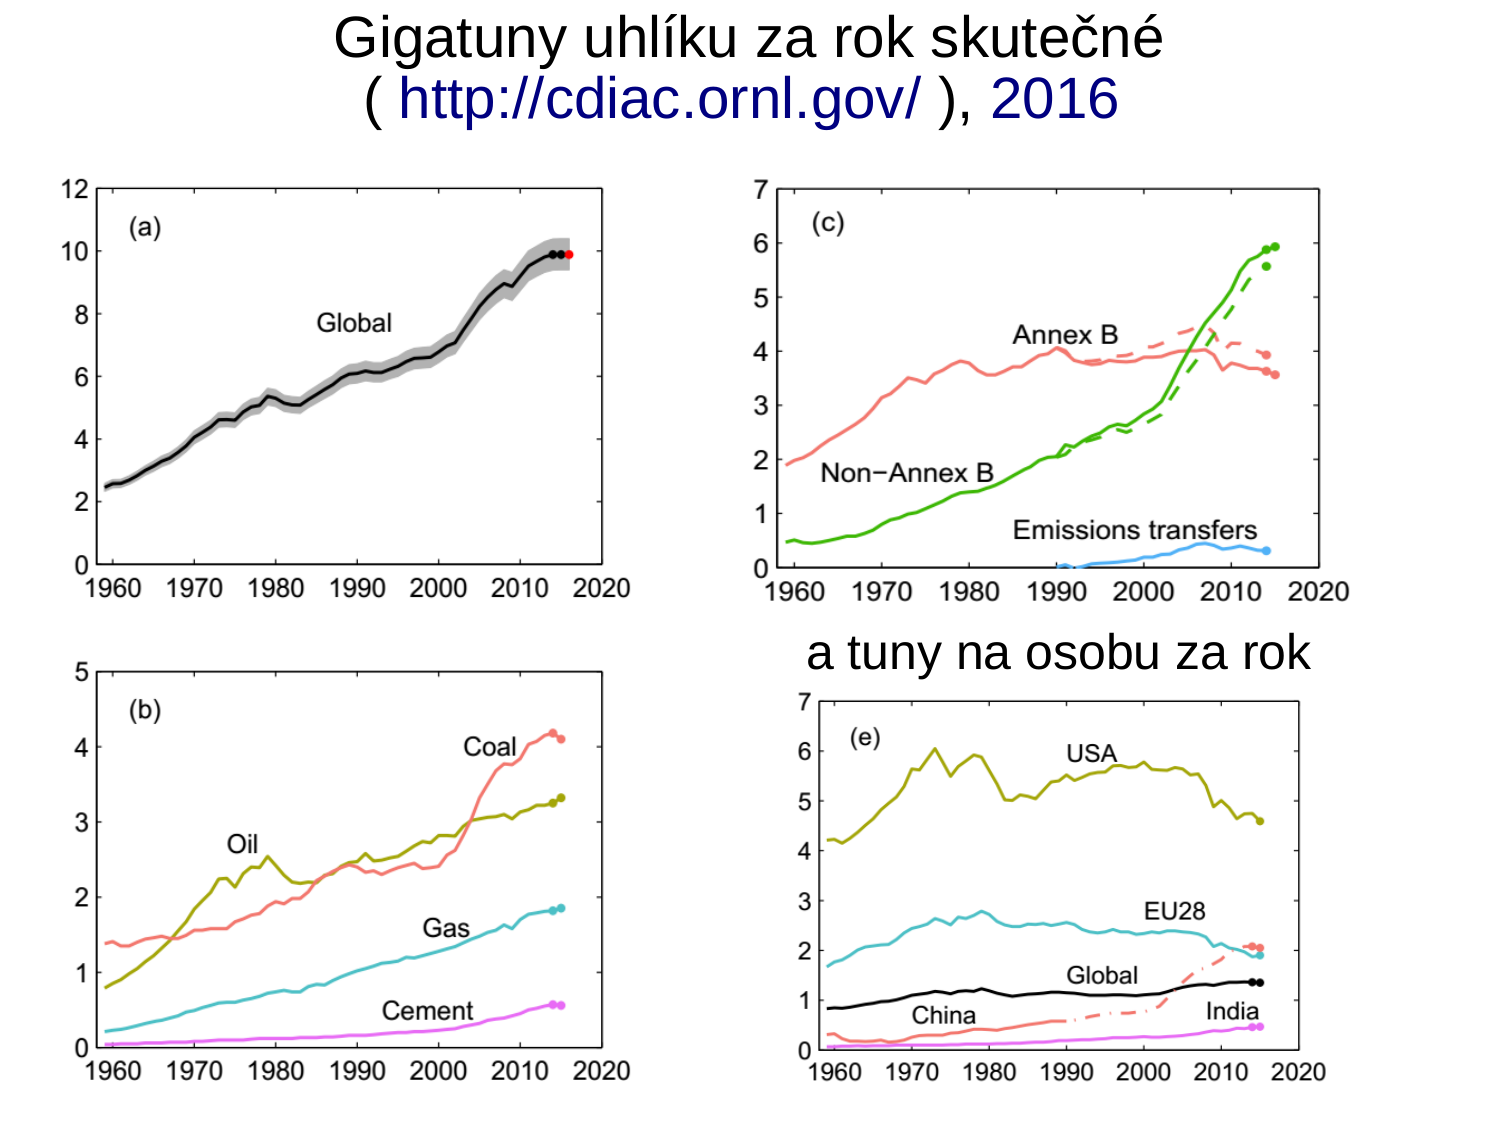

# Gigatuny uhlíku za rok skutečné ( http://cdiac.ornl.gov/ ), 2016
a tuny na osobu za rok